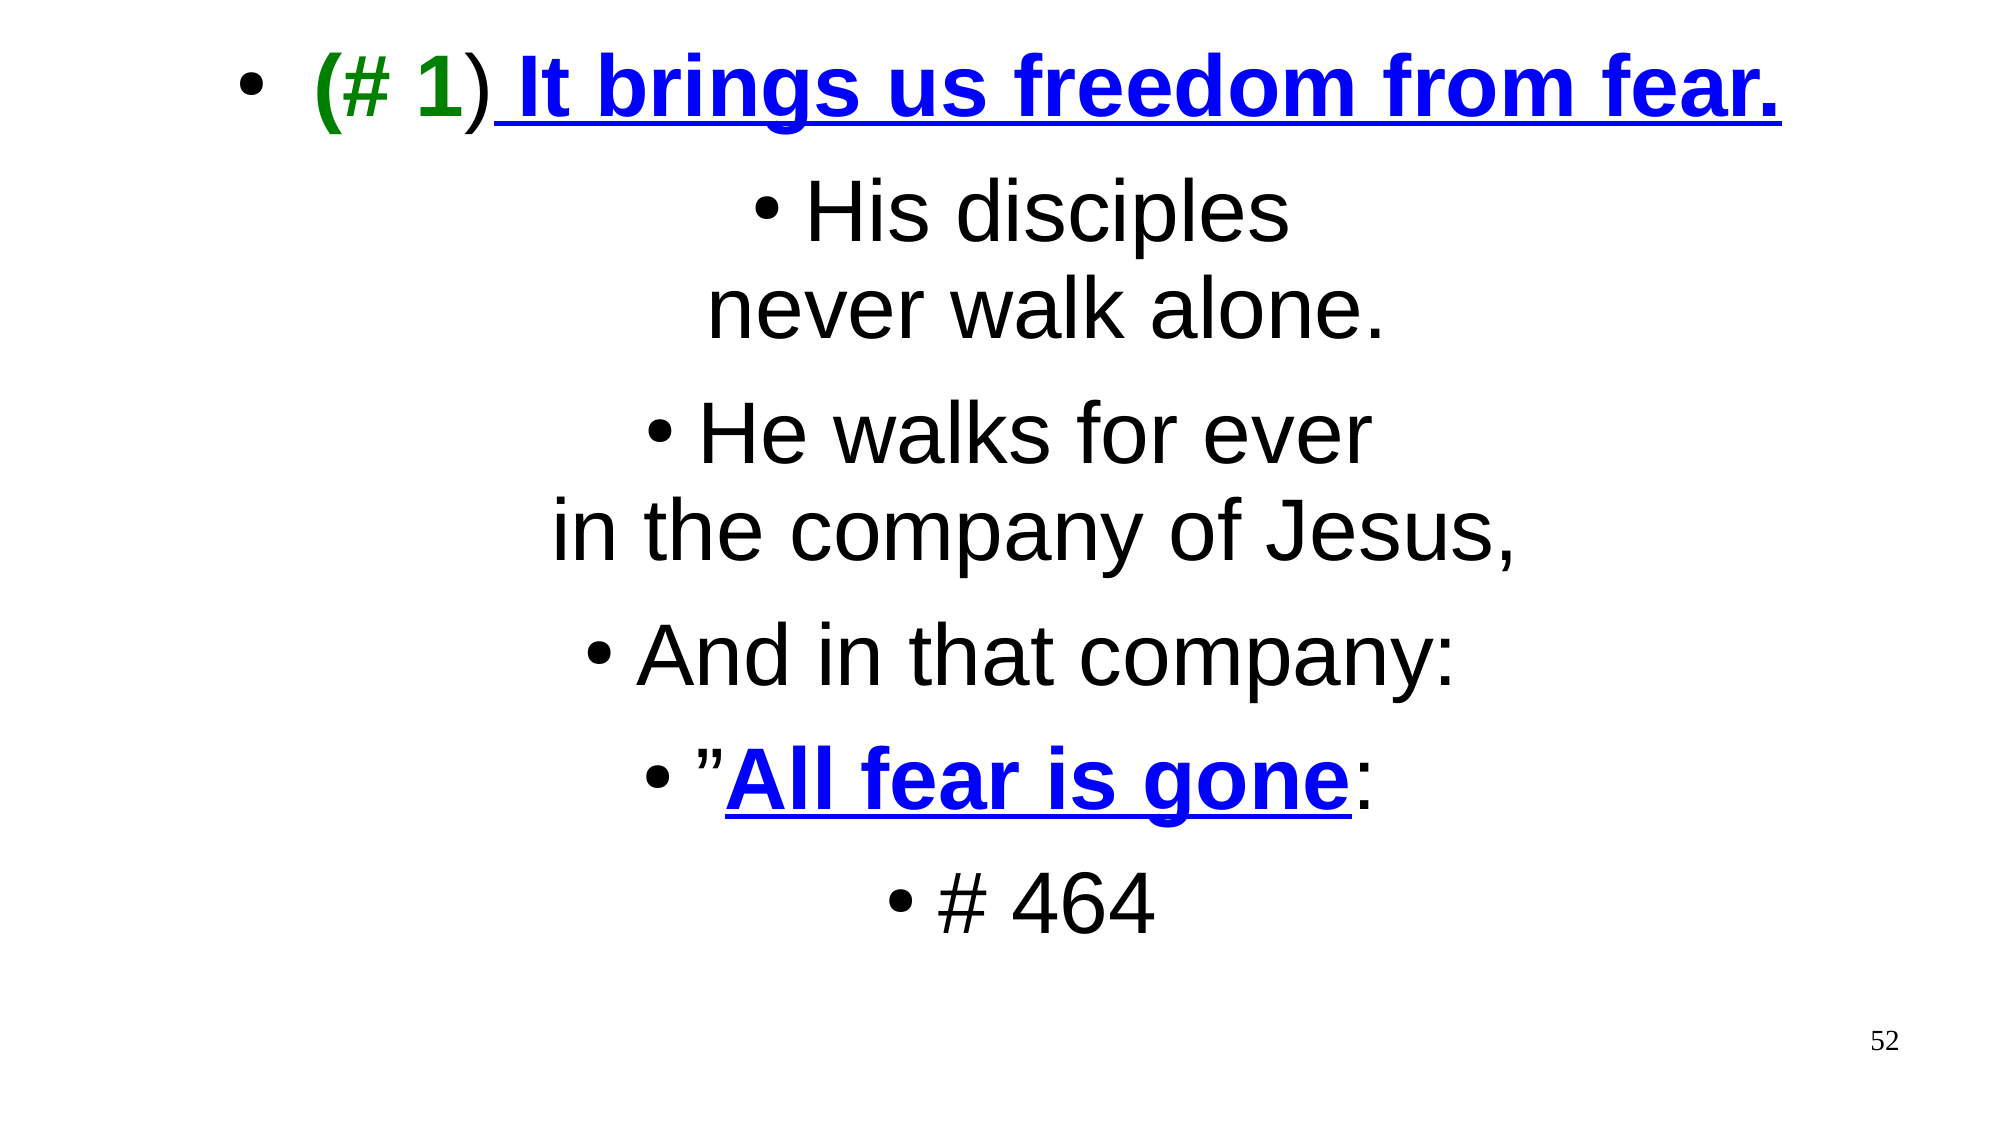

# (# 1) It brings us freedom from fear.
His disciples
 never walk alone.
He walks for ever
in the company of Jesus,
And in that company:
”All fear is gone:
# 464
52